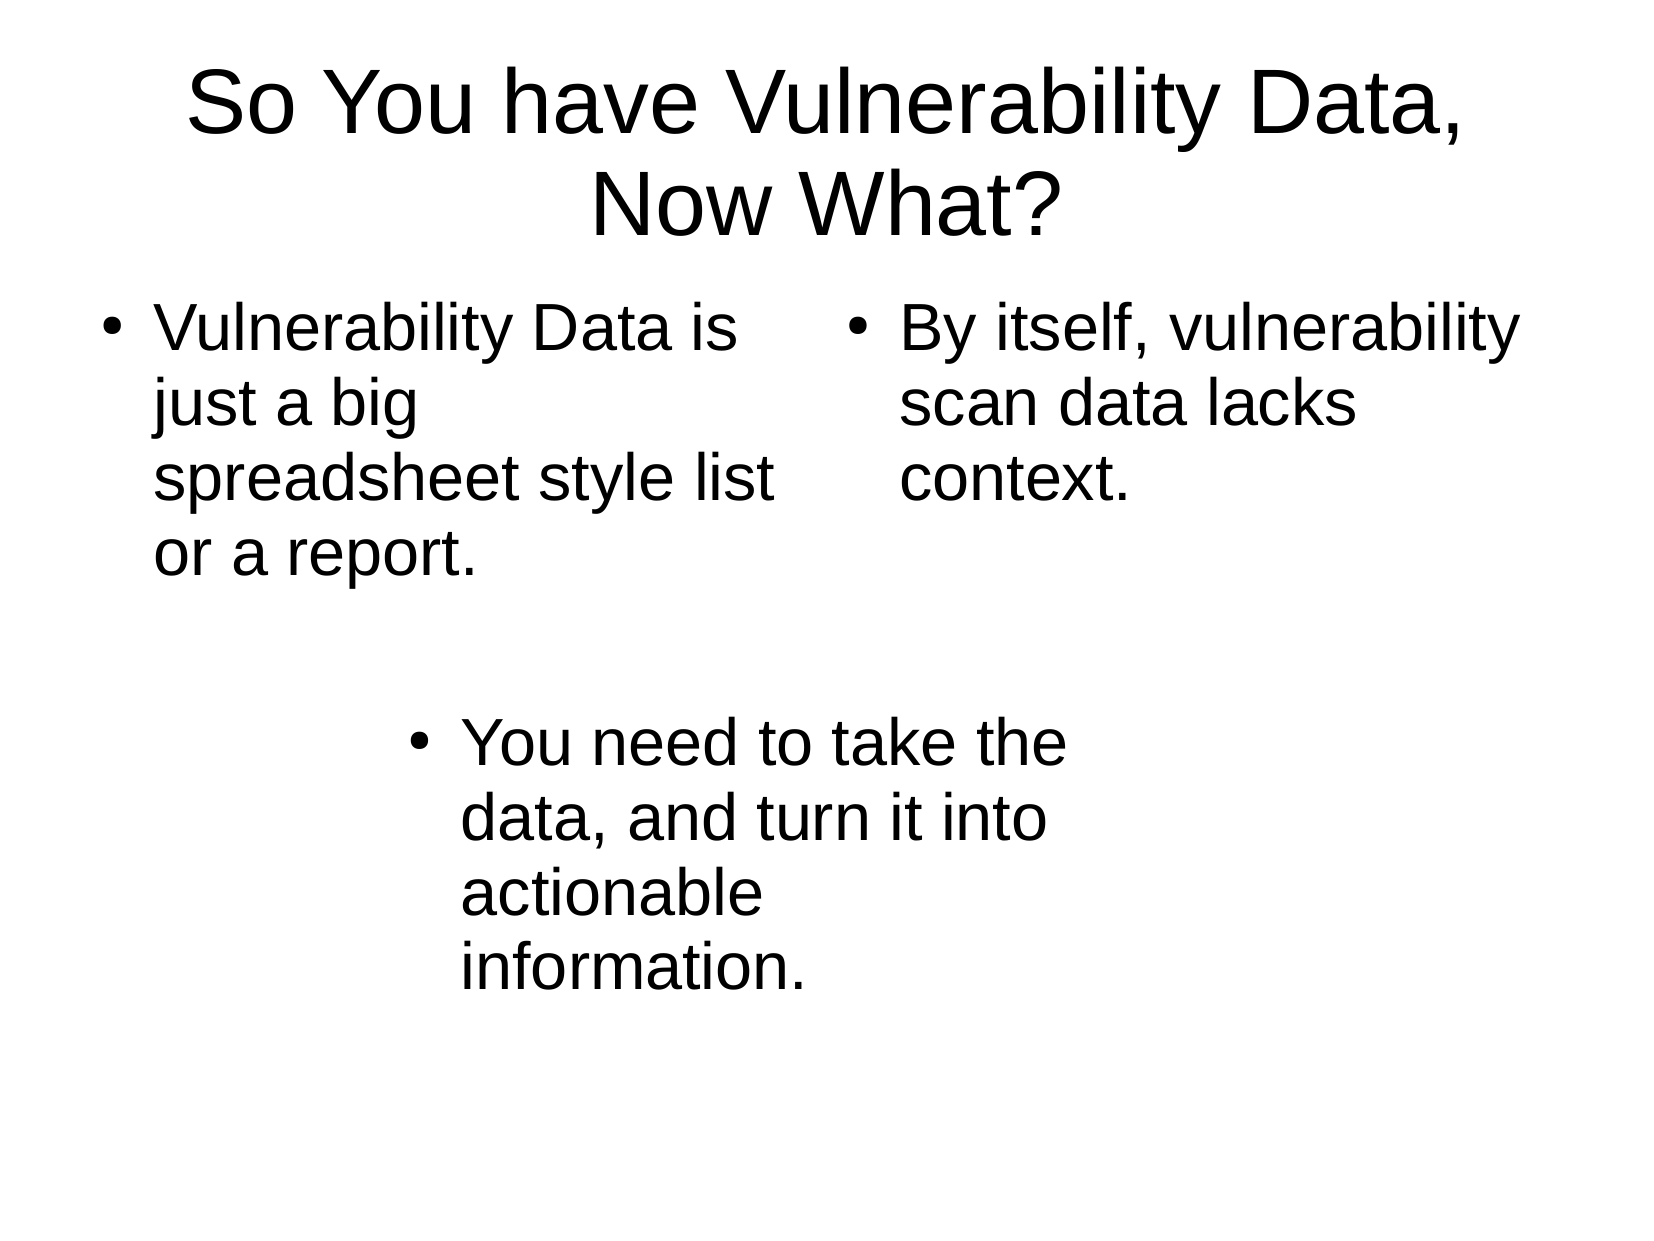

# So You have Vulnerability Data, Now What?
Vulnerability Data is just a big spreadsheet style list or a report.
By itself, vulnerability scan data lacks context.
You need to take the data, and turn it into actionable information.